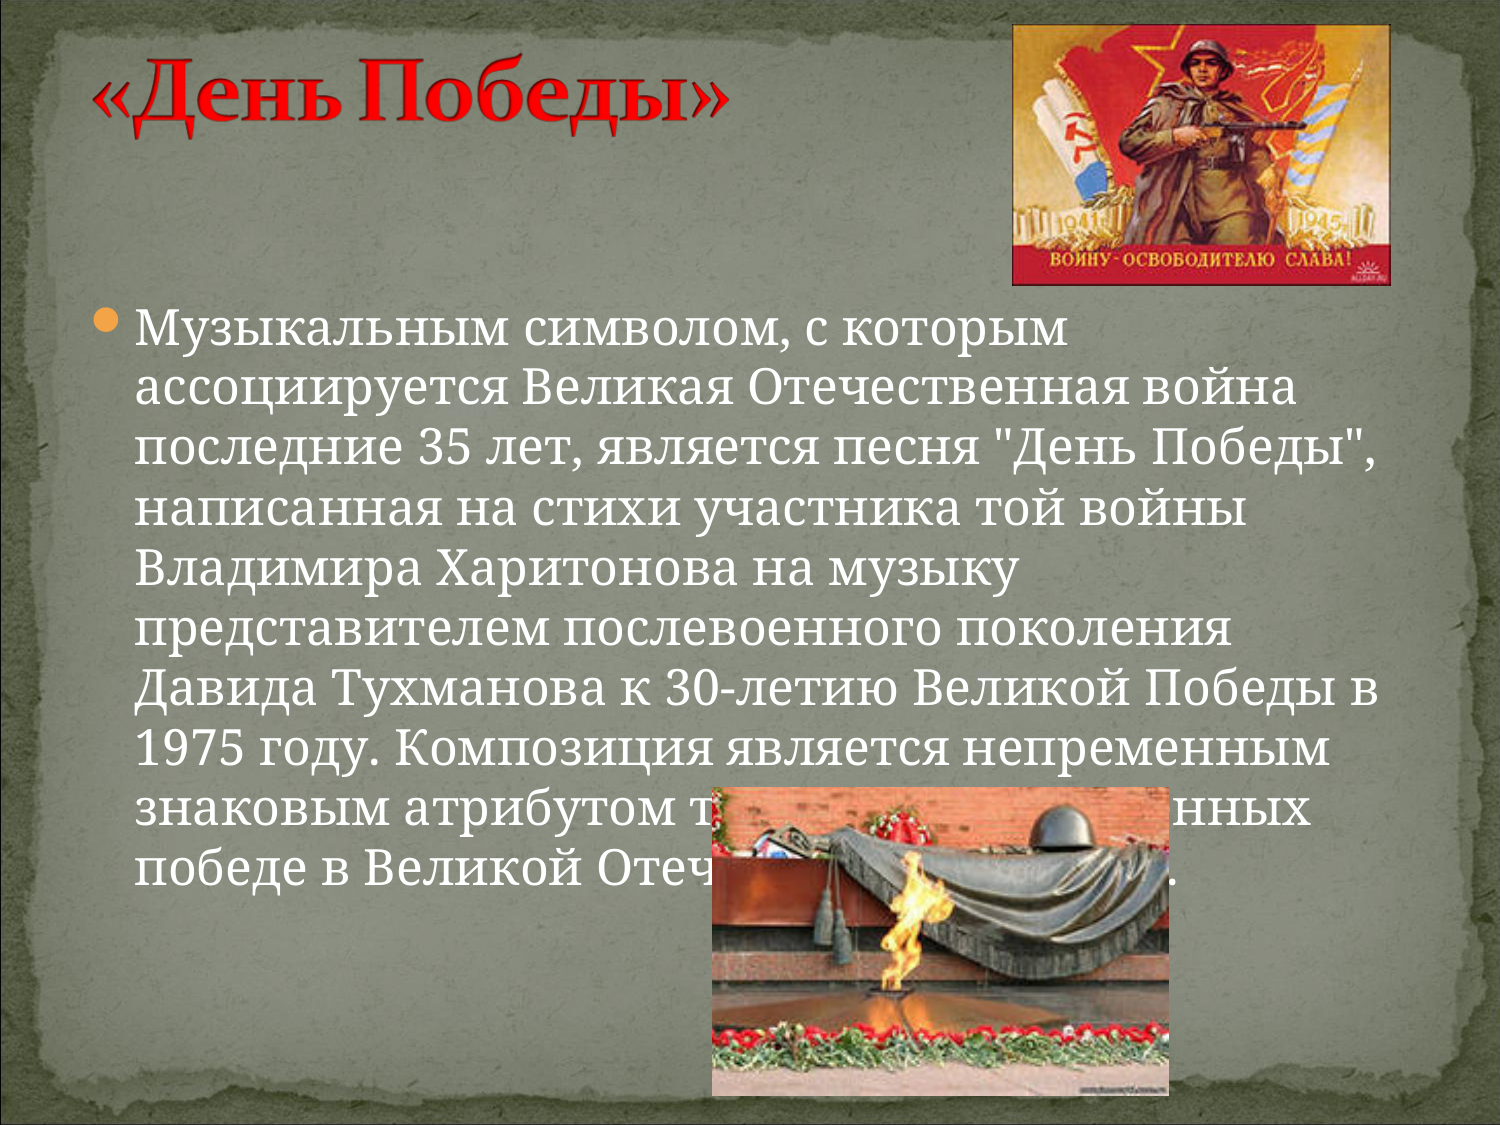

# Музыкальным символом, с которым ассоциируется Великая Отечественная война последние 35 лет, является песня "День Победы", написанная на стихи участника той войны Владимира Харитонова на музыку представителем послевоенного поколения Давида Тухманова к 30-летию Великой Победы в 1975 году. Композиция является непременным знаковым атрибутом торжеств, посвящённых победе в Великой Отечественной войне .